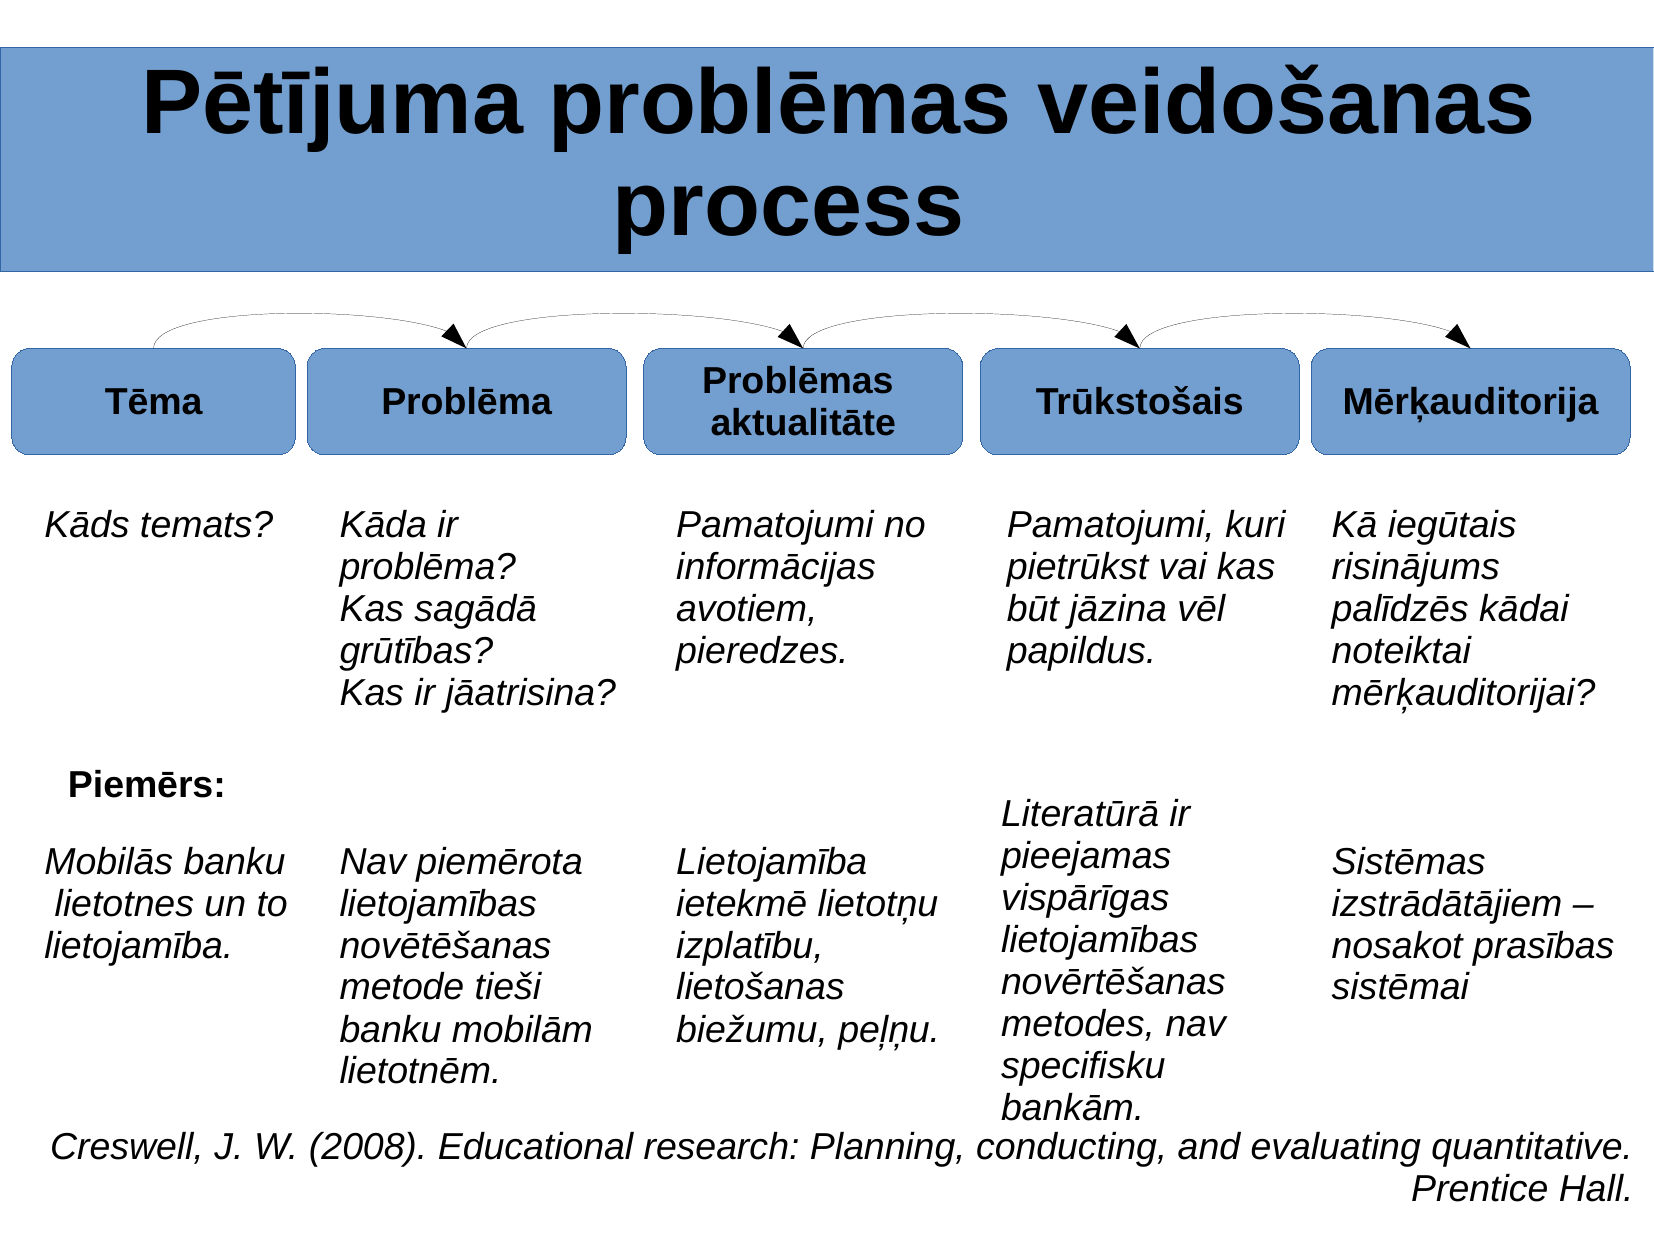

# Pētījuma problēmas veidošanas process
Tēma
Problēma
Problēmas
aktualitāte
Trūkstošais
Mērķauditorija
Kāds temats?
Kāda ir problēma?
Kas sagādā grūtības?
Kas ir jāatrisina?
Pamatojumi no informācijas avotiem, pieredzes.
Pamatojumi, kuri pietrūkst vai kas būt jāzina vēl papildus.
Kā iegūtais risinājums palīdzēs kādai noteiktai mērķauditorijai?
Piemērs:
Literatūrā ir pieejamas vispārīgas lietojamības novērtēšanas metodes, nav specifisku bankām.
Mobilās banku lietotnes un to lietojamība.
Nav piemērota lietojamības novētēšanas metode tieši banku mobilām lietotnēm.
Lietojamība ietekmē lietotņu izplatību, lietošanas biežumu, peļņu.
Sistēmas izstrādātājiem – nosakot prasības sistēmai
Creswell, J. W. (2008). Educational research: Planning, conducting, and evaluating quantitative.
 Prentice Hall.